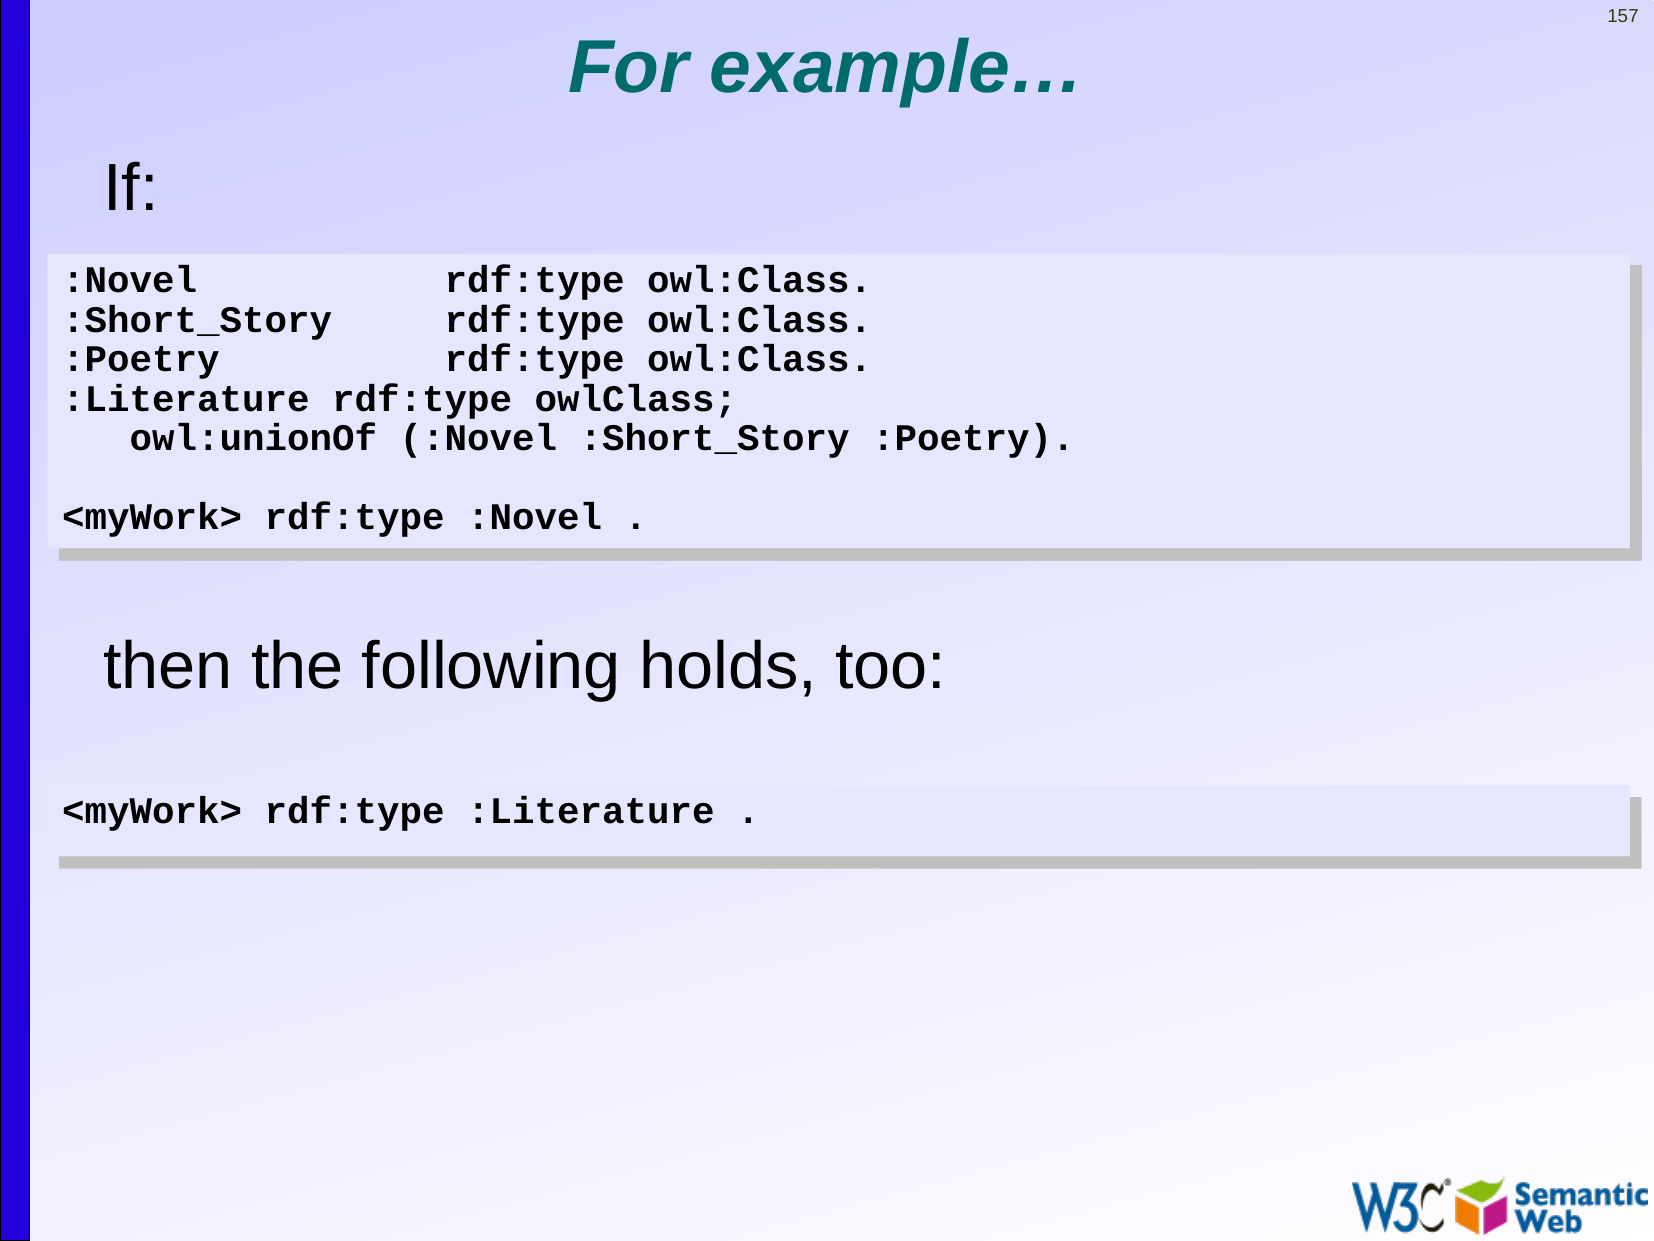

# For example…
If:
:Novel rdf:type owl:Class.
:Short_Story rdf:type owl:Class.
:Poetry rdf:type owl:Class.
:Literature rdf:type owlClass;
 owl:unionOf (:Novel :Short_Story :Poetry).
<myWork> rdf:type :Novel .
then the following holds, too:
<myWork> rdf:type :Literature .